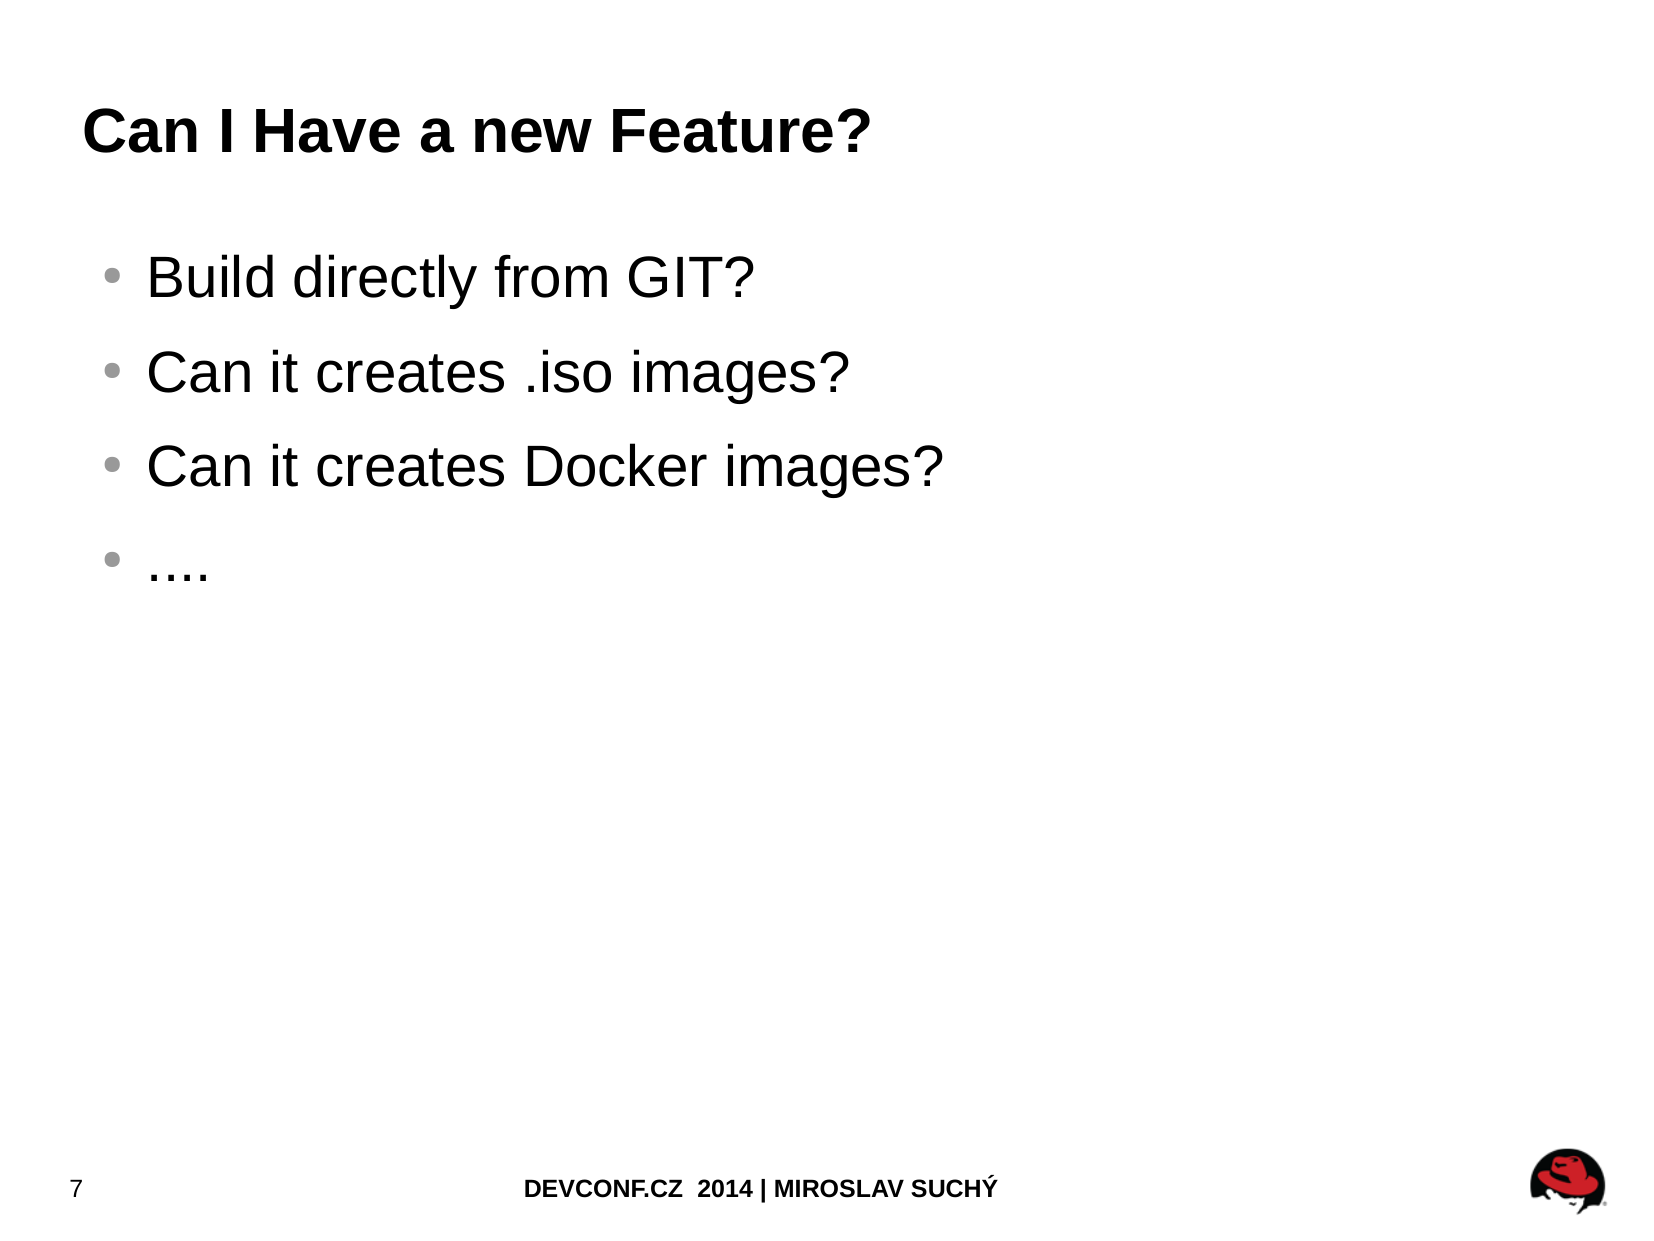

# Can I Have a new Feature?
Build directly from GIT?
Can it creates .iso images?
Can it creates Docker images?
....